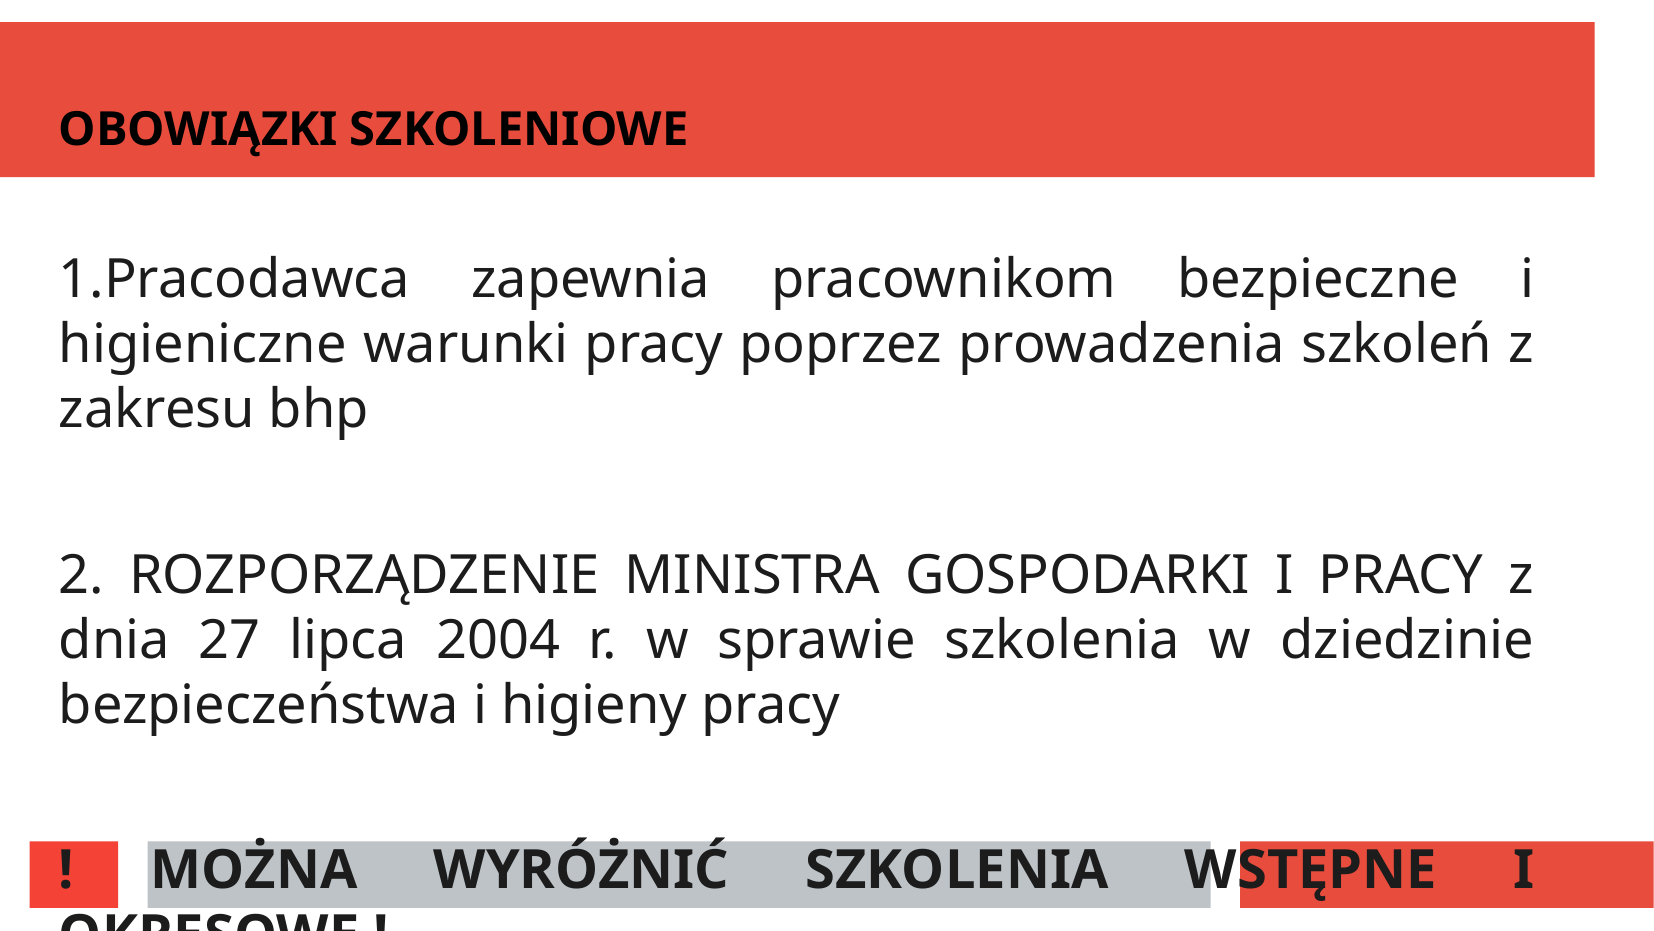

# OBOWIĄZKI SZKOLENIOWE
1.Pracodawca zapewnia pracownikom bezpieczne i higieniczne warunki pracy poprzez prowadzenia szkoleń z zakresu bhp
2. ROZPORZĄDZENIE MINISTRA GOSPODARKI I PRACY z dnia 27 lipca 2004 r. w sprawie szkolenia w dziedzinie bezpieczeństwa i higieny pracy
! MOŻNA WYRÓŻNIĆ SZKOLENIA WSTĘPNE I OKRESOWE !